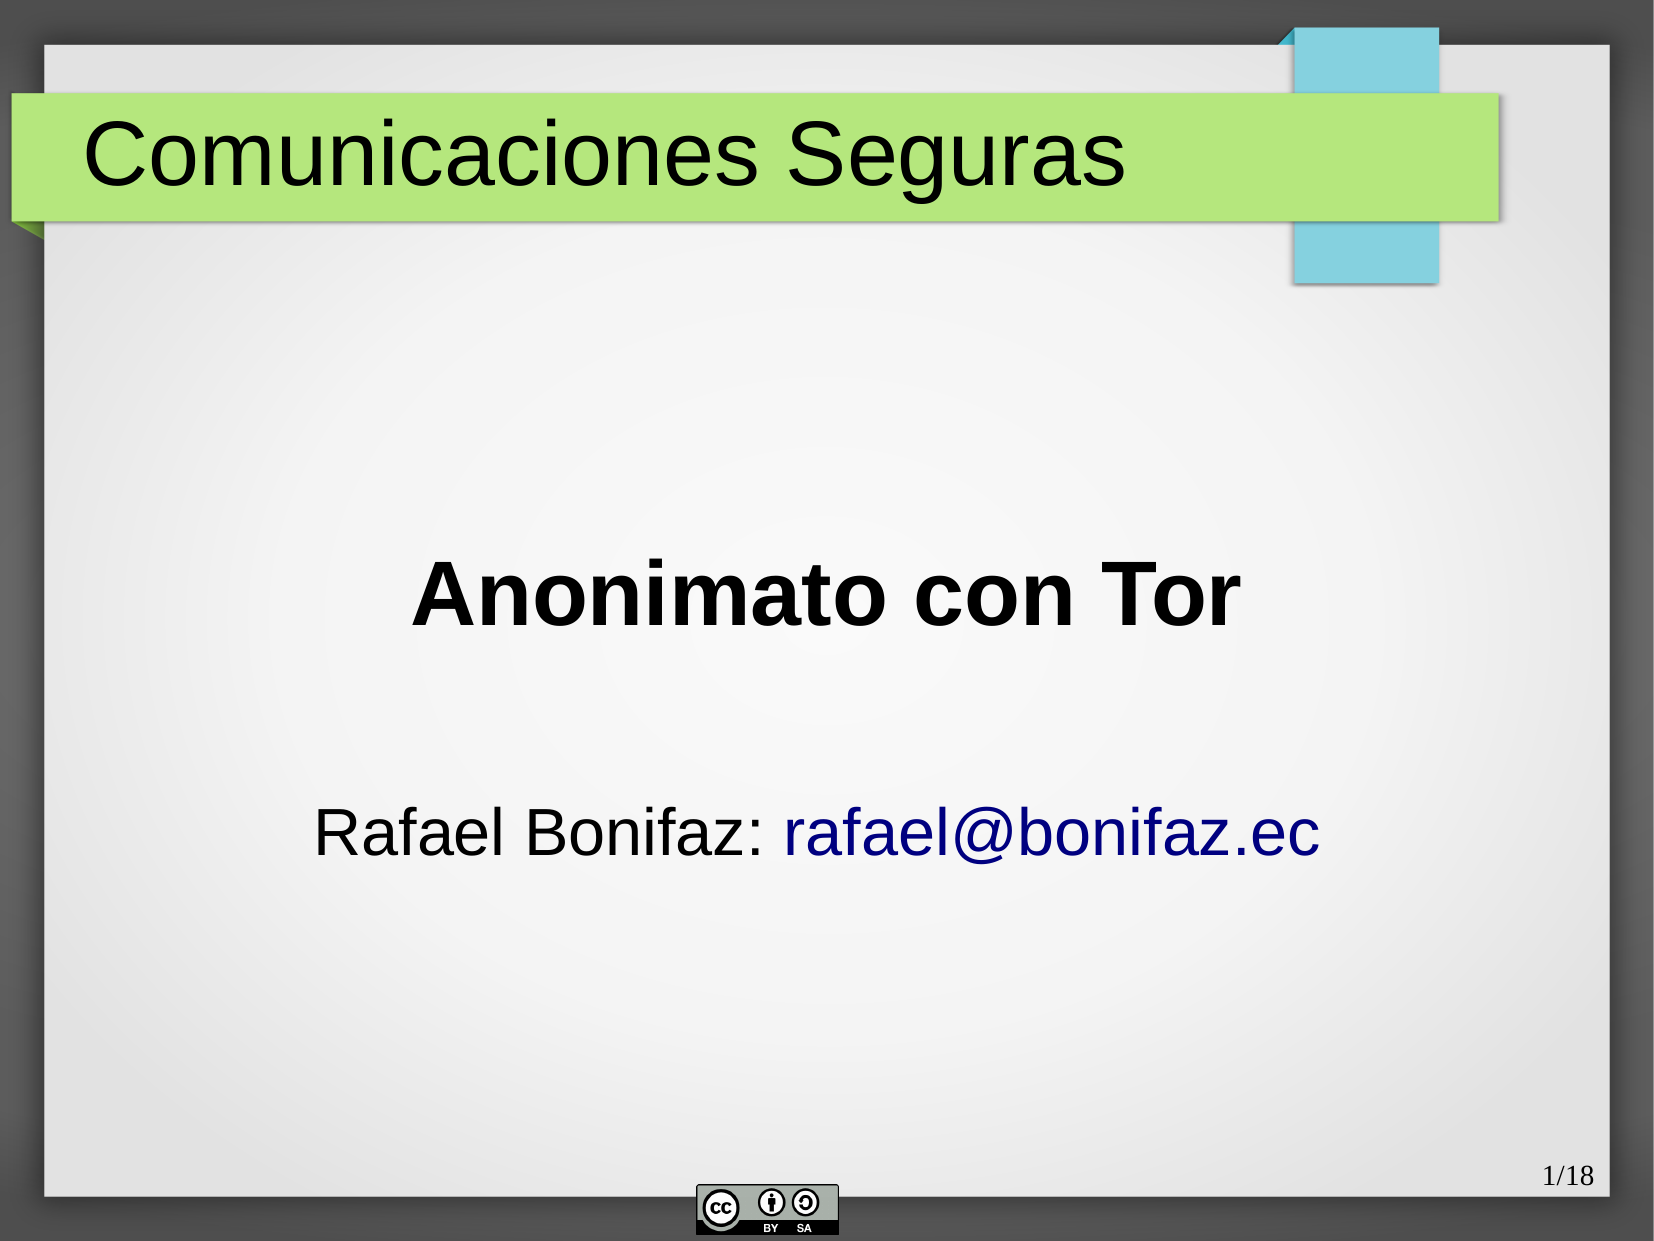

# Comunicaciones Seguras
Anonimato con Tor
Rafael Bonifaz: rafael@bonifaz.ec
1